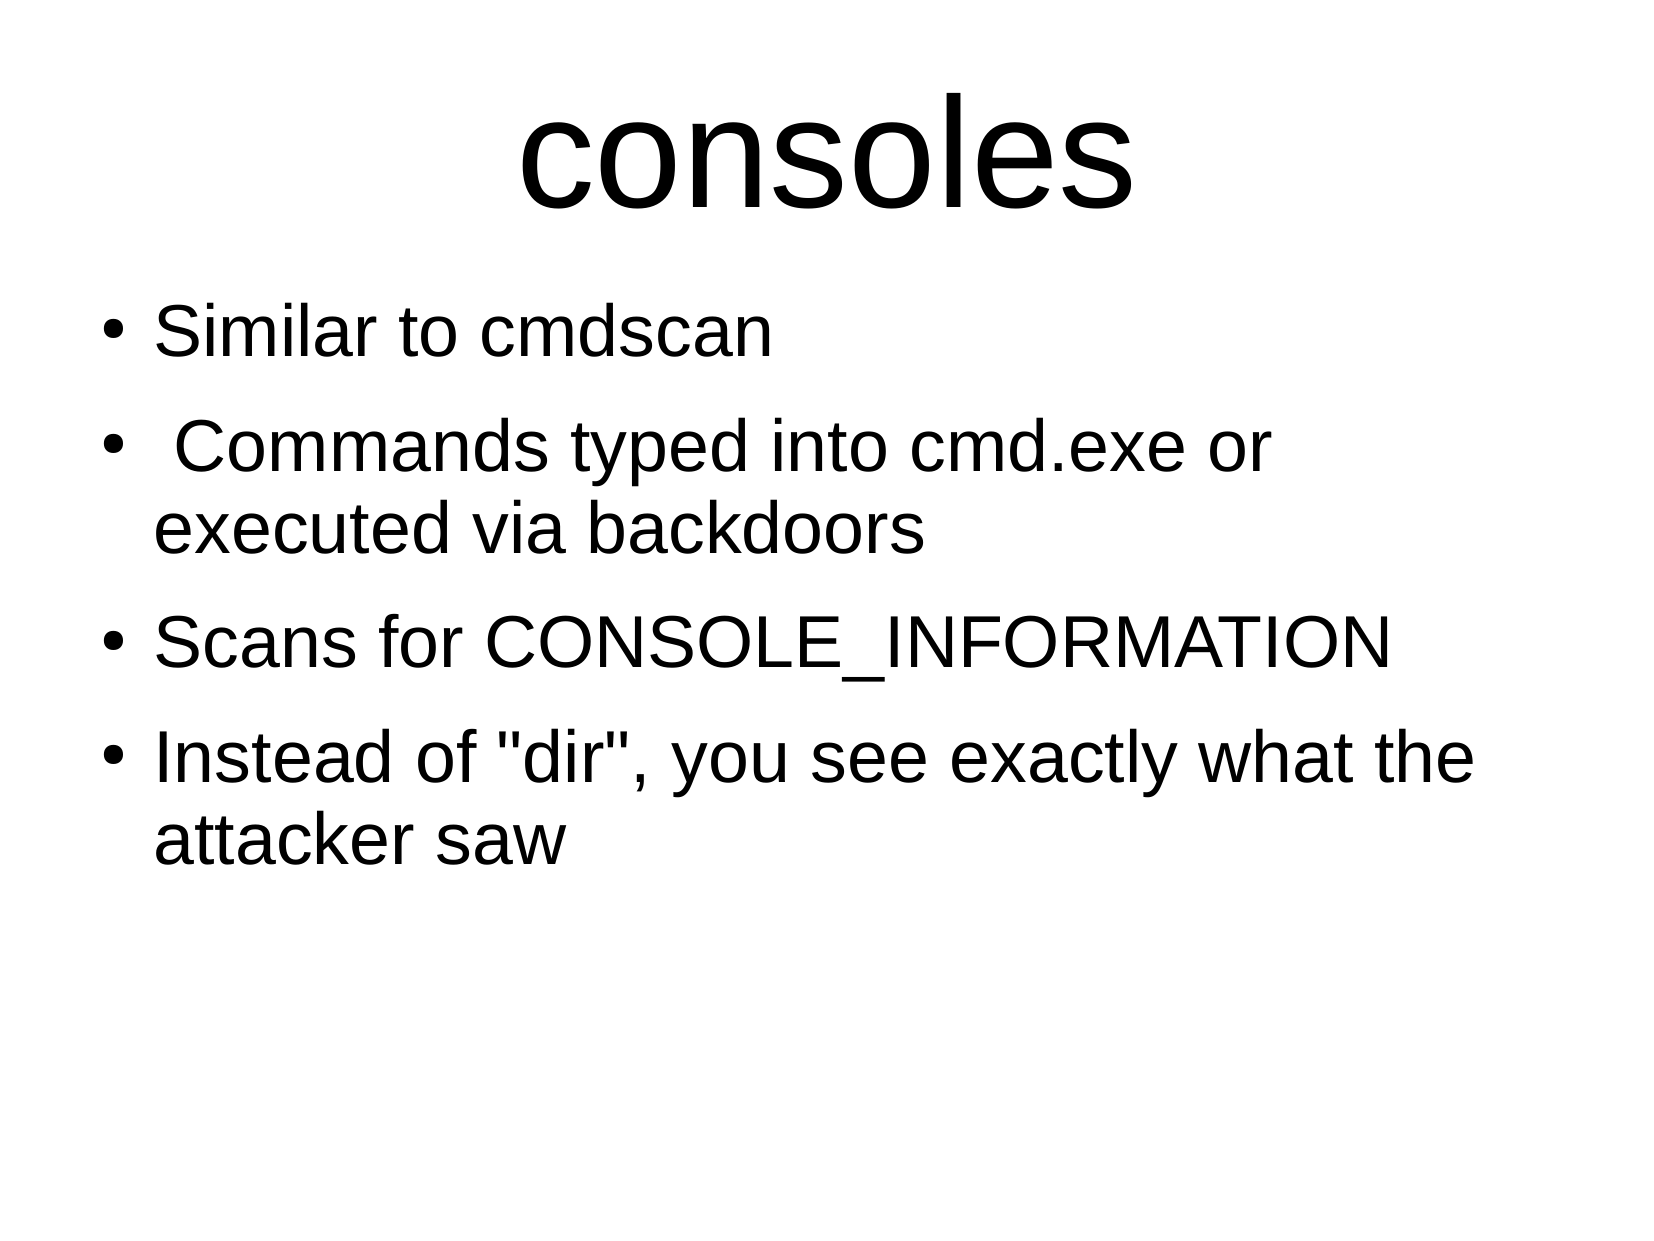

# consoles
Similar to cmdscan
 Commands typed into cmd.exe or executed via backdoors
Scans for CONSOLE_INFORMATION
Instead of "dir", you see exactly what the attacker saw